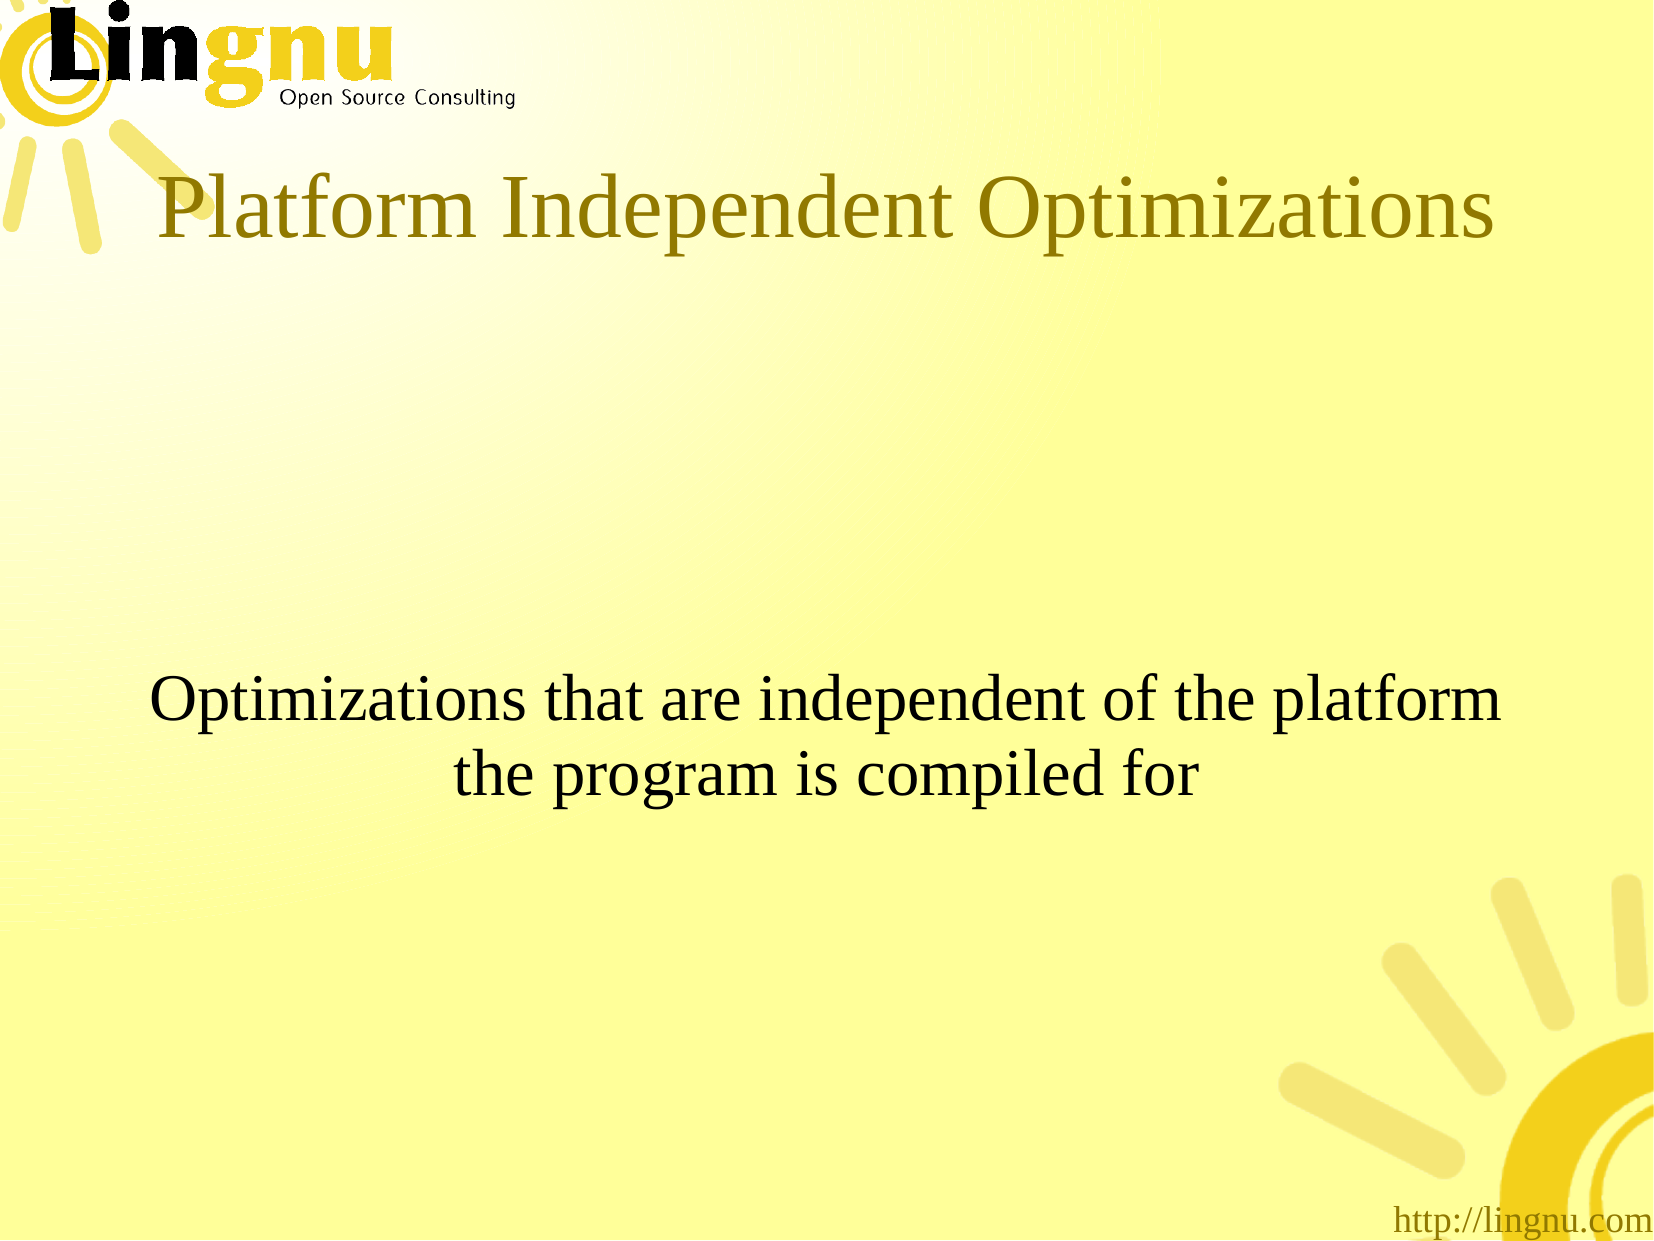

# Platform Independent Optimizations
Optimizations that are independent of the platform the program is compiled for